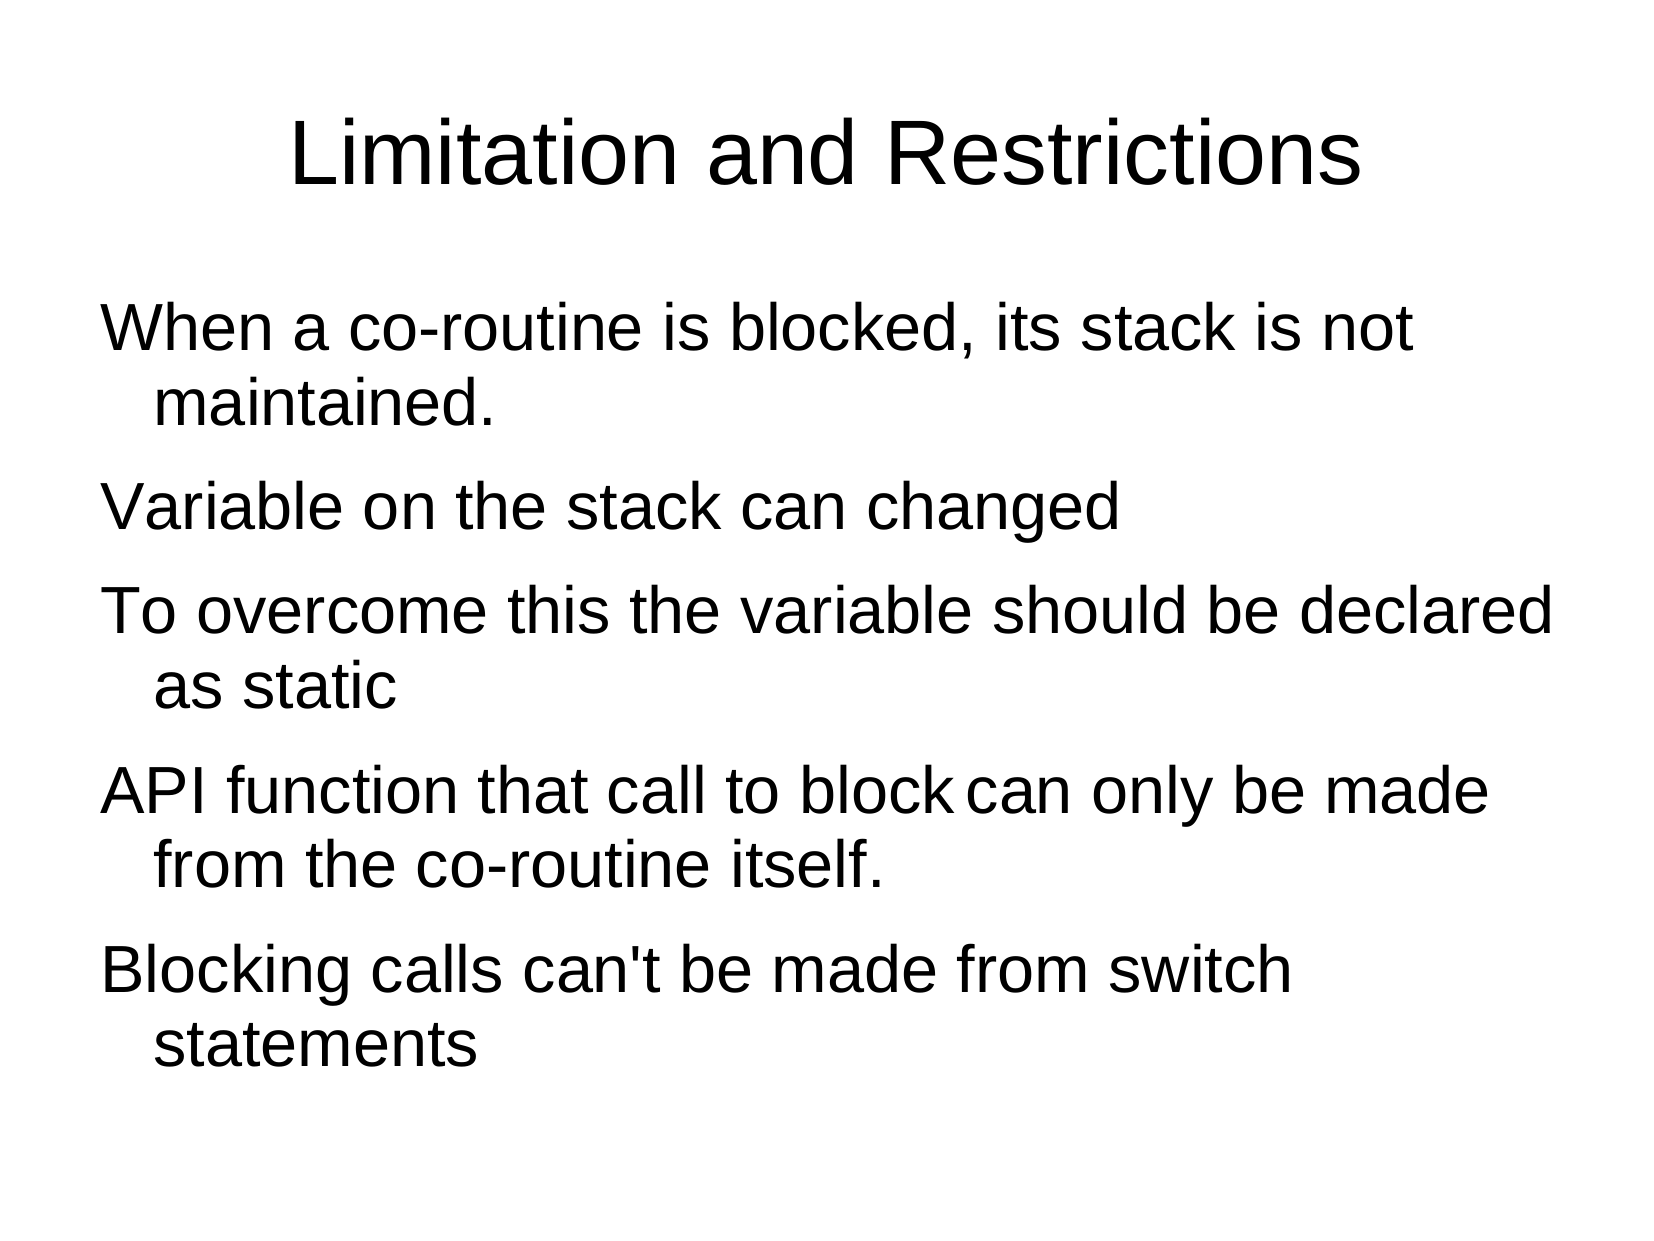

# Limitation and Restrictions
When a co-routine is blocked, its stack is not maintained.
Variable on the stack can changed
To overcome this the variable should be declared as static
API function that call to block	can only be made from the co-routine itself.
Blocking calls can't be made from switch statements